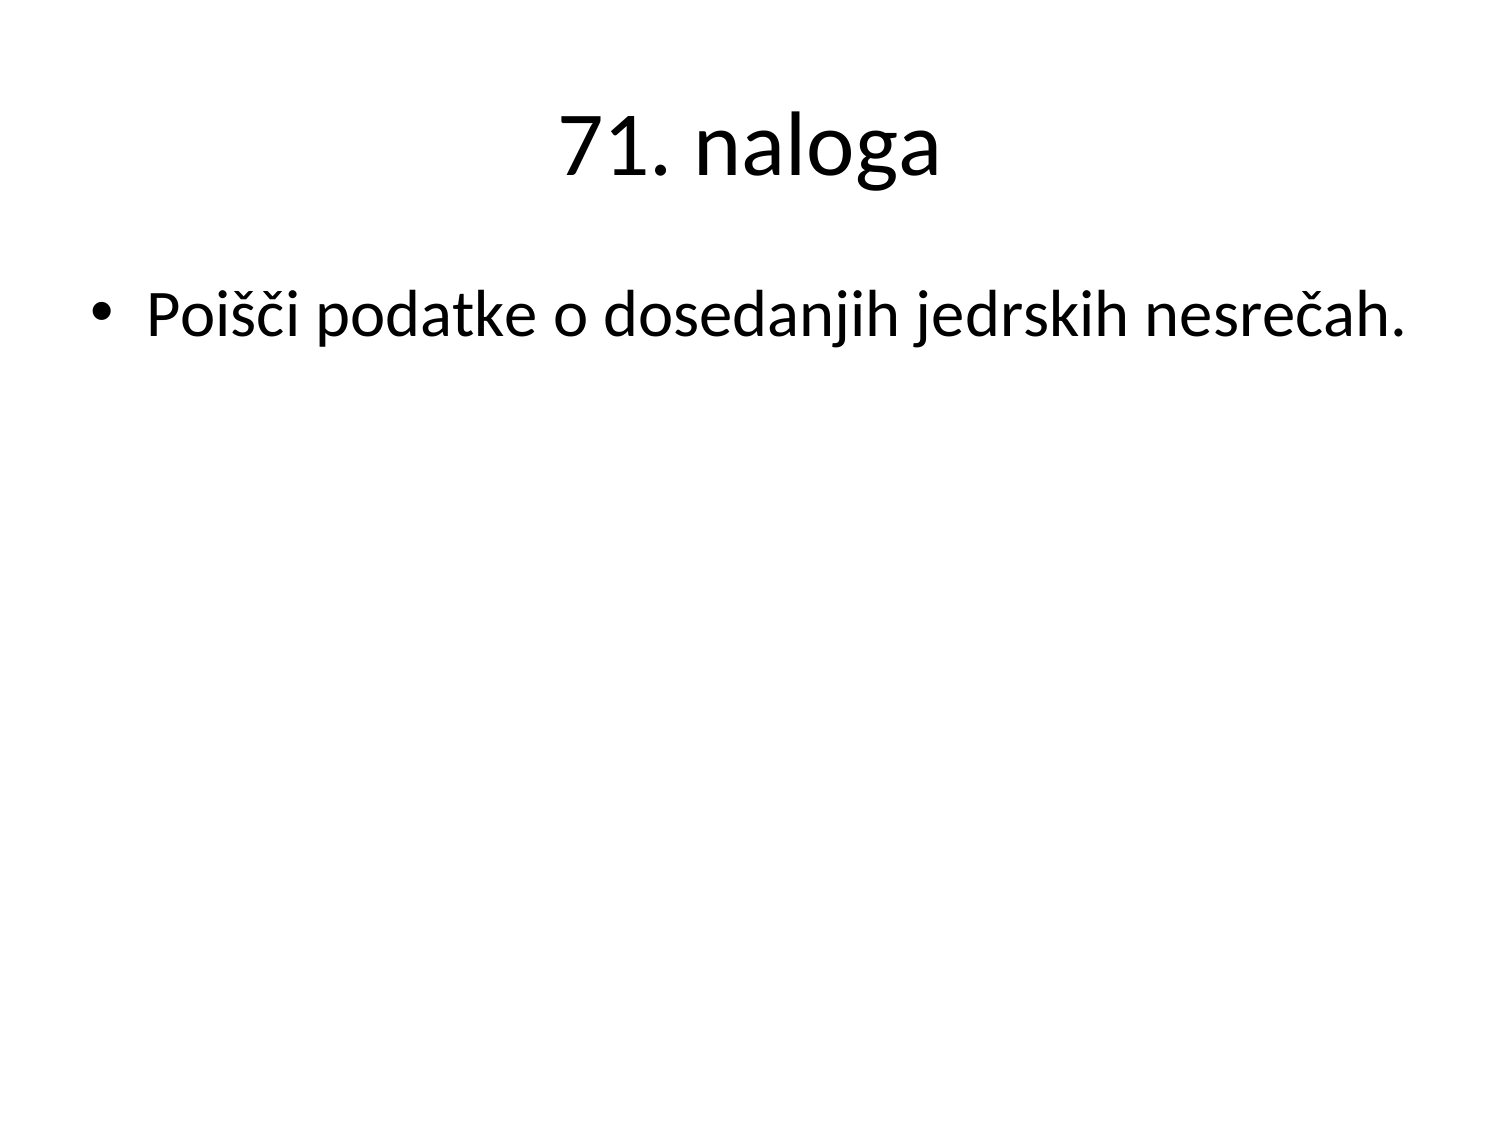

71. naloga
Poišči podatke o dosedanjih jedrskih nesrečah.